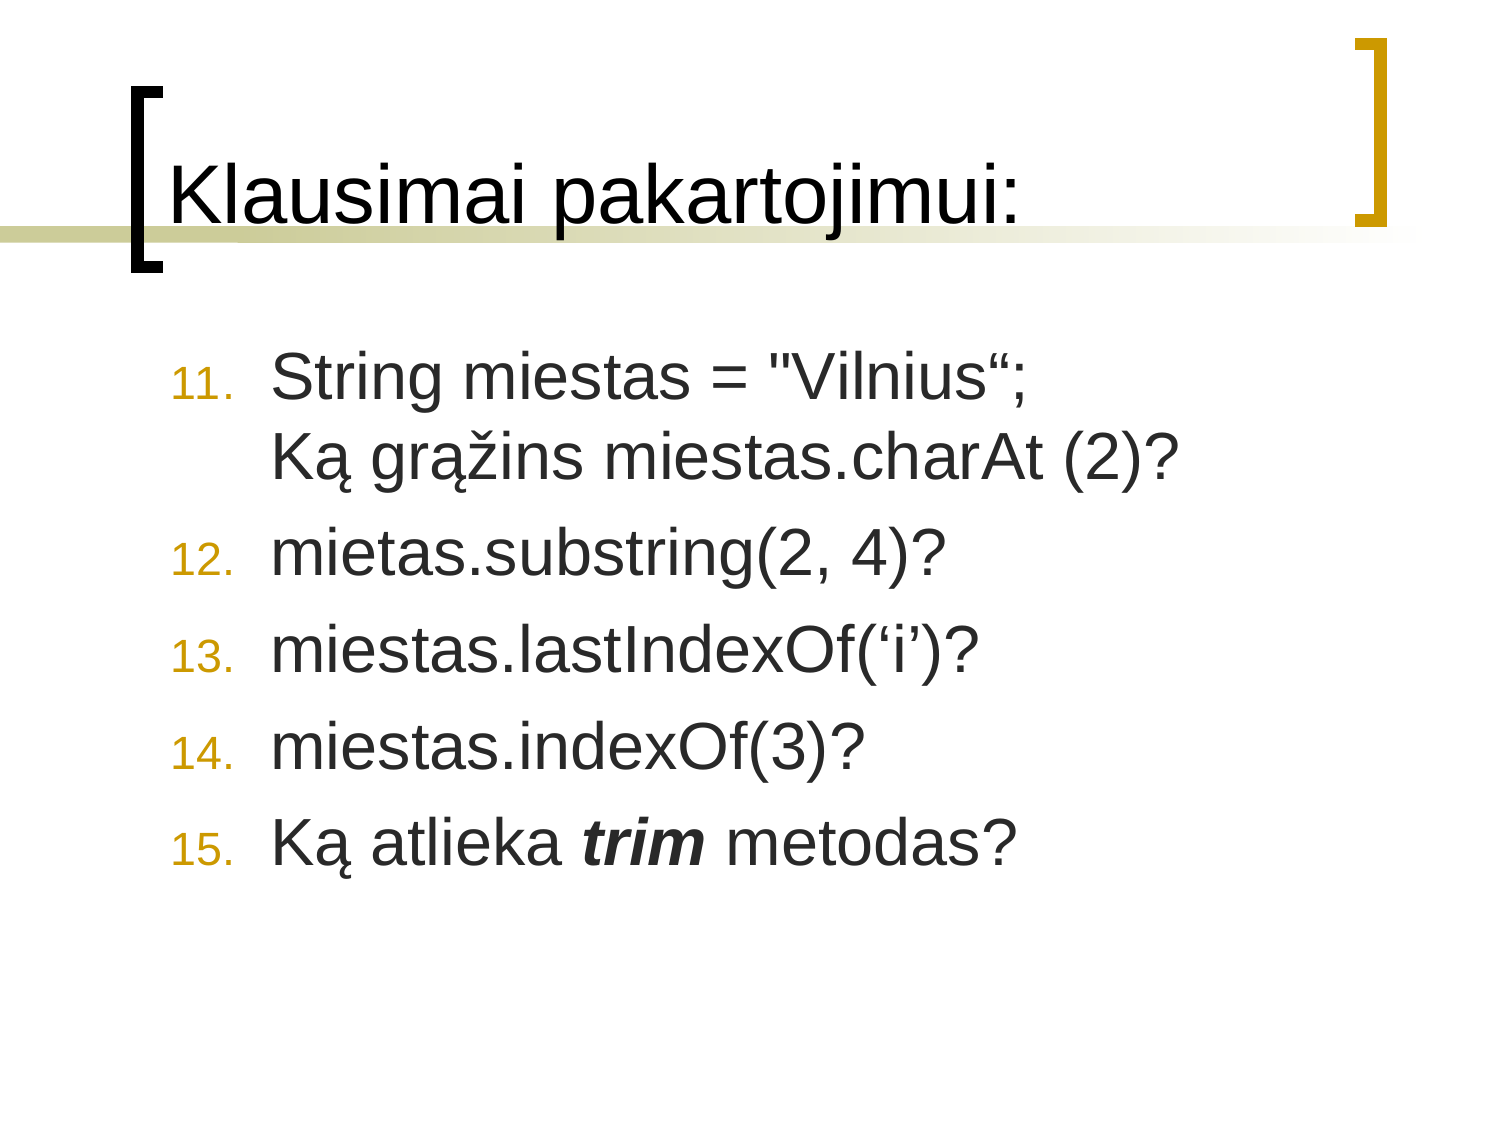

# Klausimai pakartojimui:
String miestas = "Vilnius“;
Ką grąžins miestas.charAt (2)?
mietas.substring(2, 4)?
miestas.lastIndexOf(‘i’)?
miestas.indexOf(3)?
Ką atlieka trim metodas?